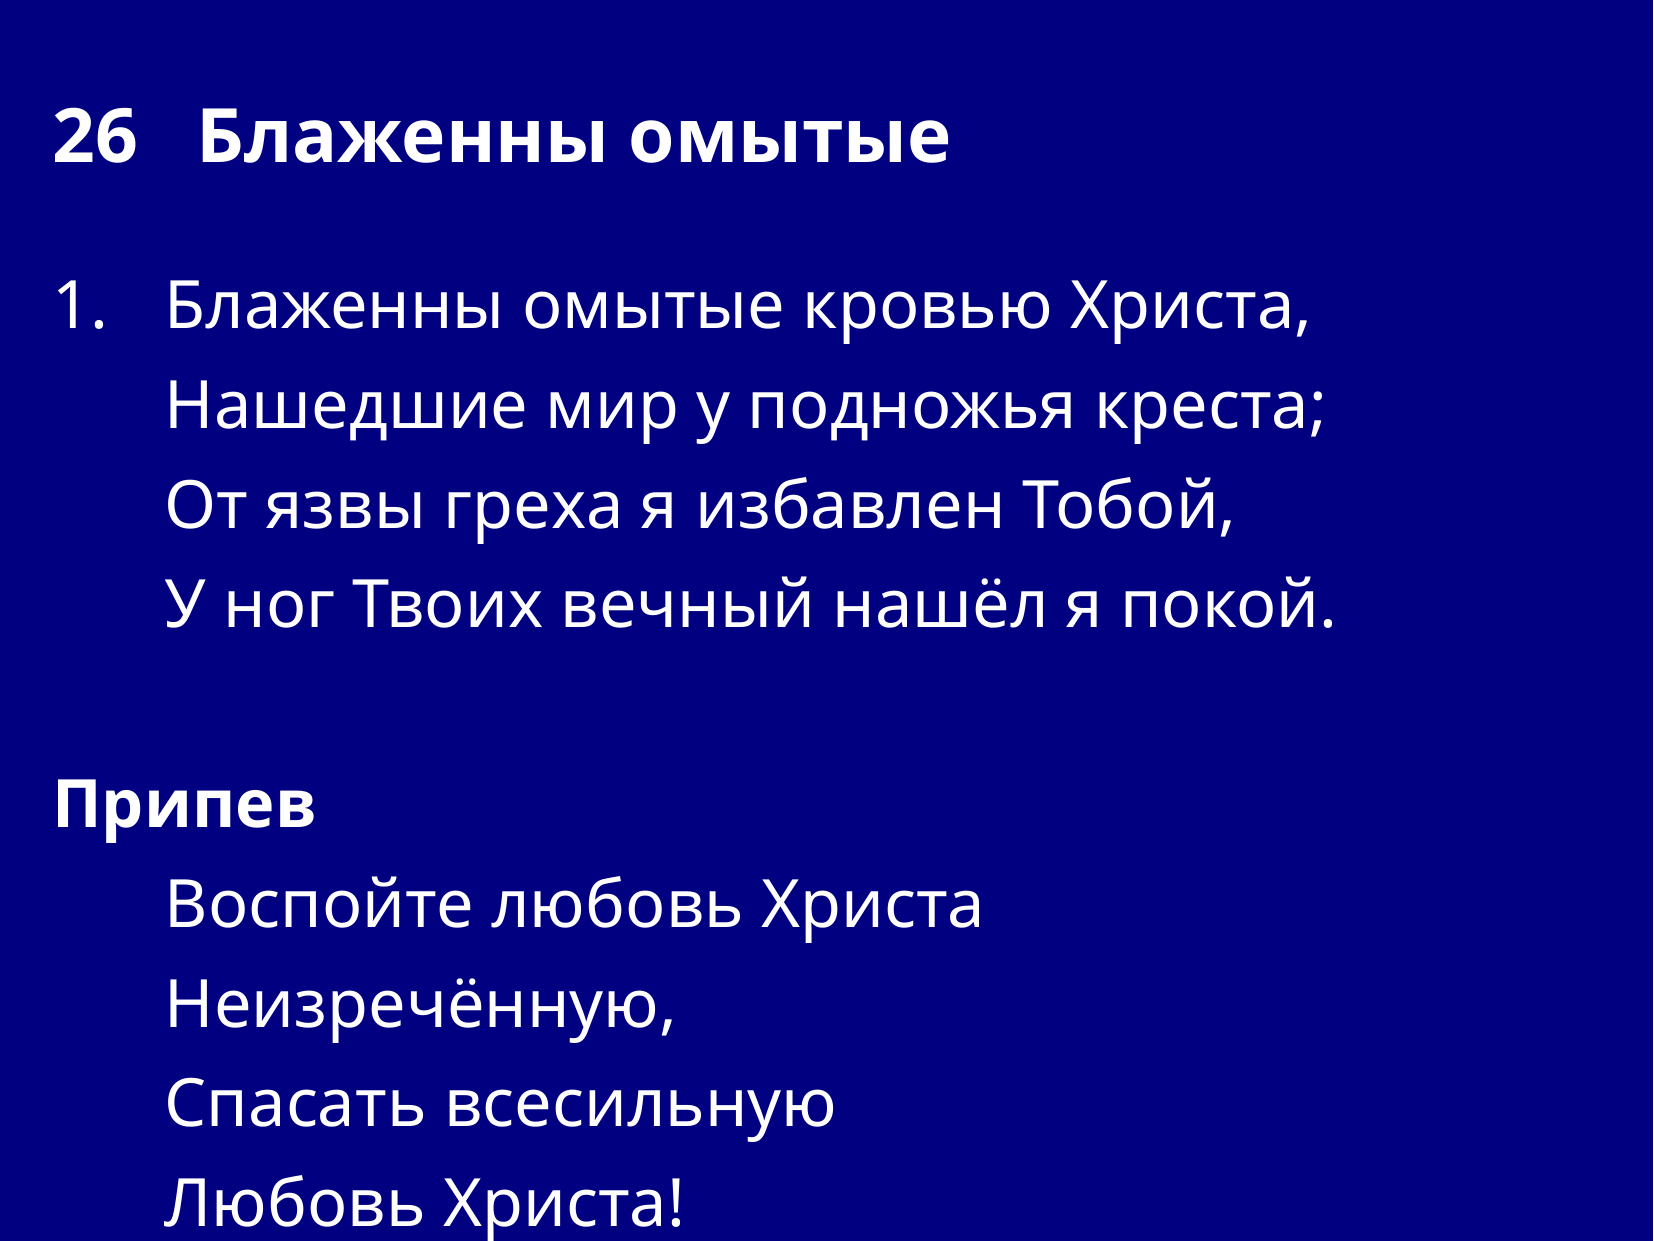

26 Блаженны омытые
1.	Блаженны омытые кровью Христа,
	Нашедшие мир у подножья креста;
	От язвы греха я избавлен Тобой,
	У ног Твоих вечный нашёл я покой.
Припев
	Воспойте любовь Христа
	Неизречённую,
	Спасать всесильную
	Любовь Христа!